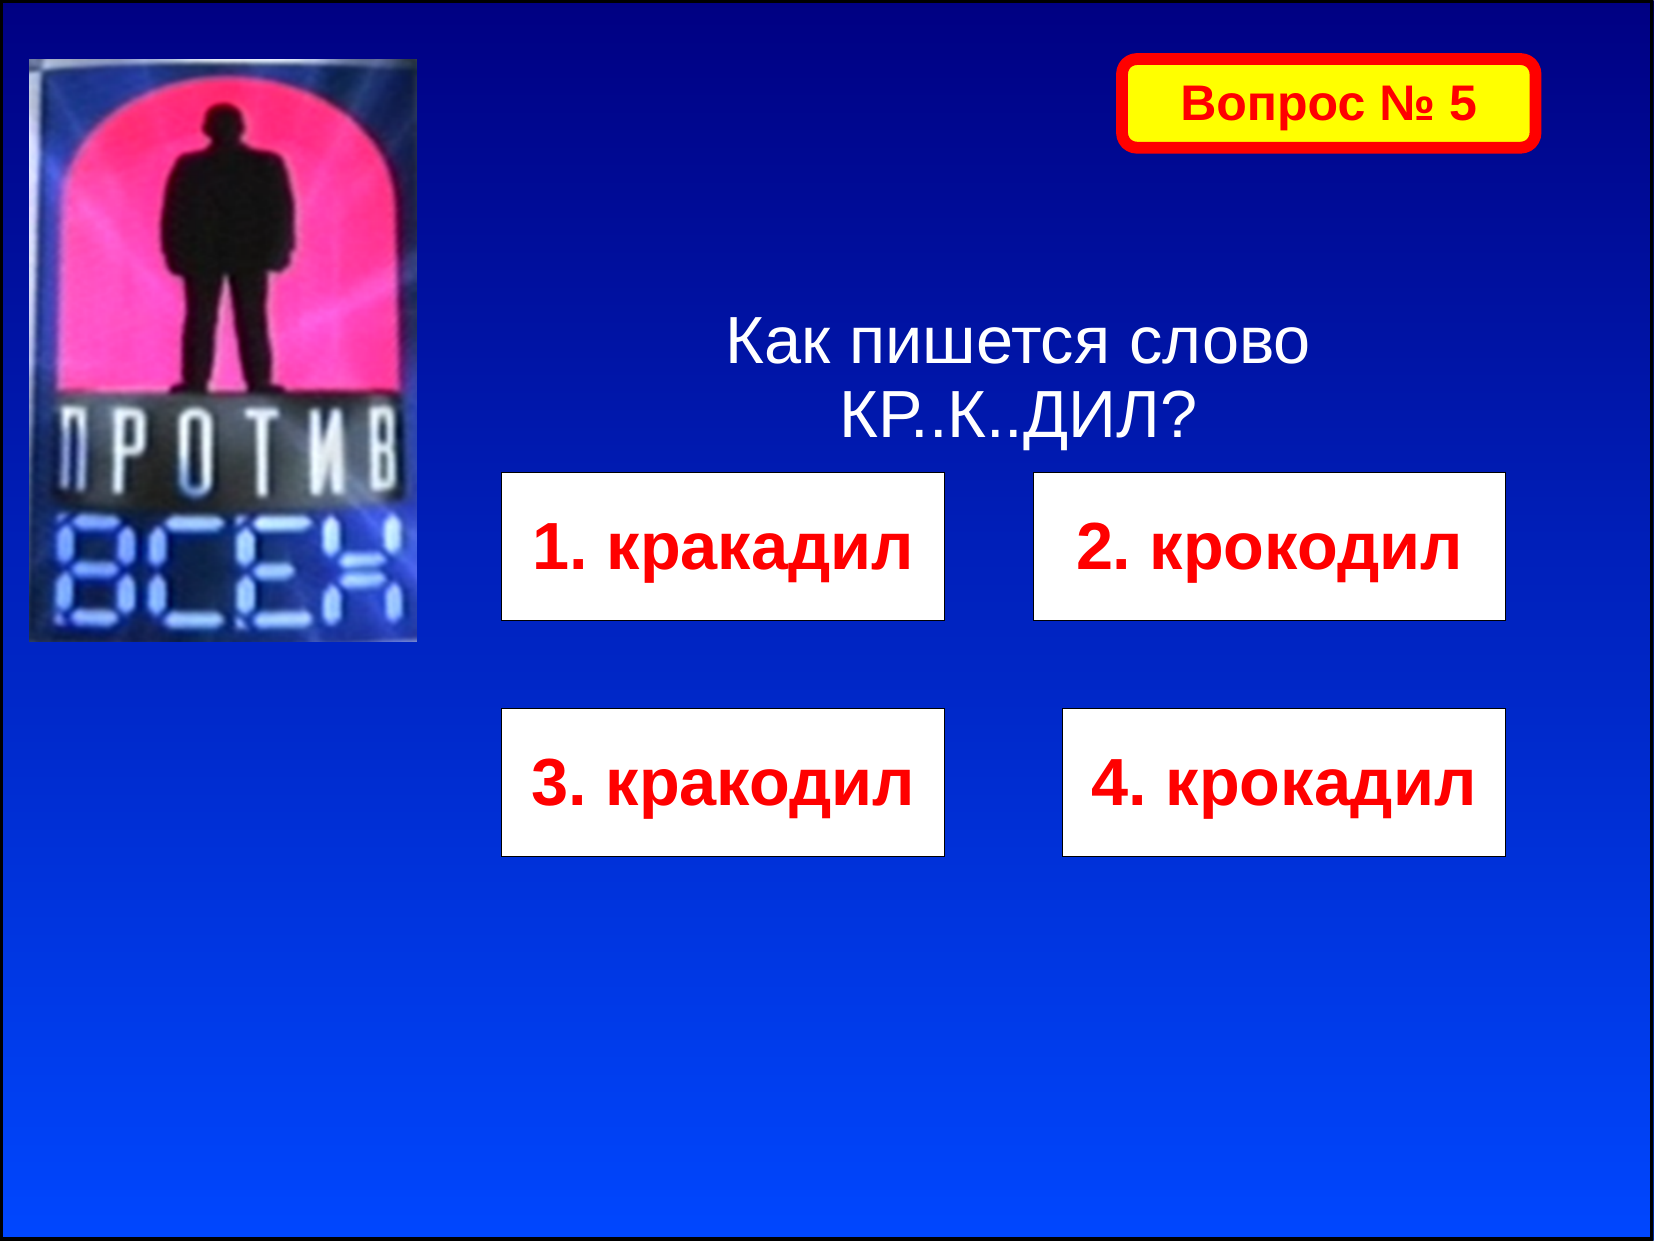

Вопрос № 5
Как пишется слово
КР..К..ДИЛ?
1. кракадил
2. крокодил
3. кракодил
4. крокадил